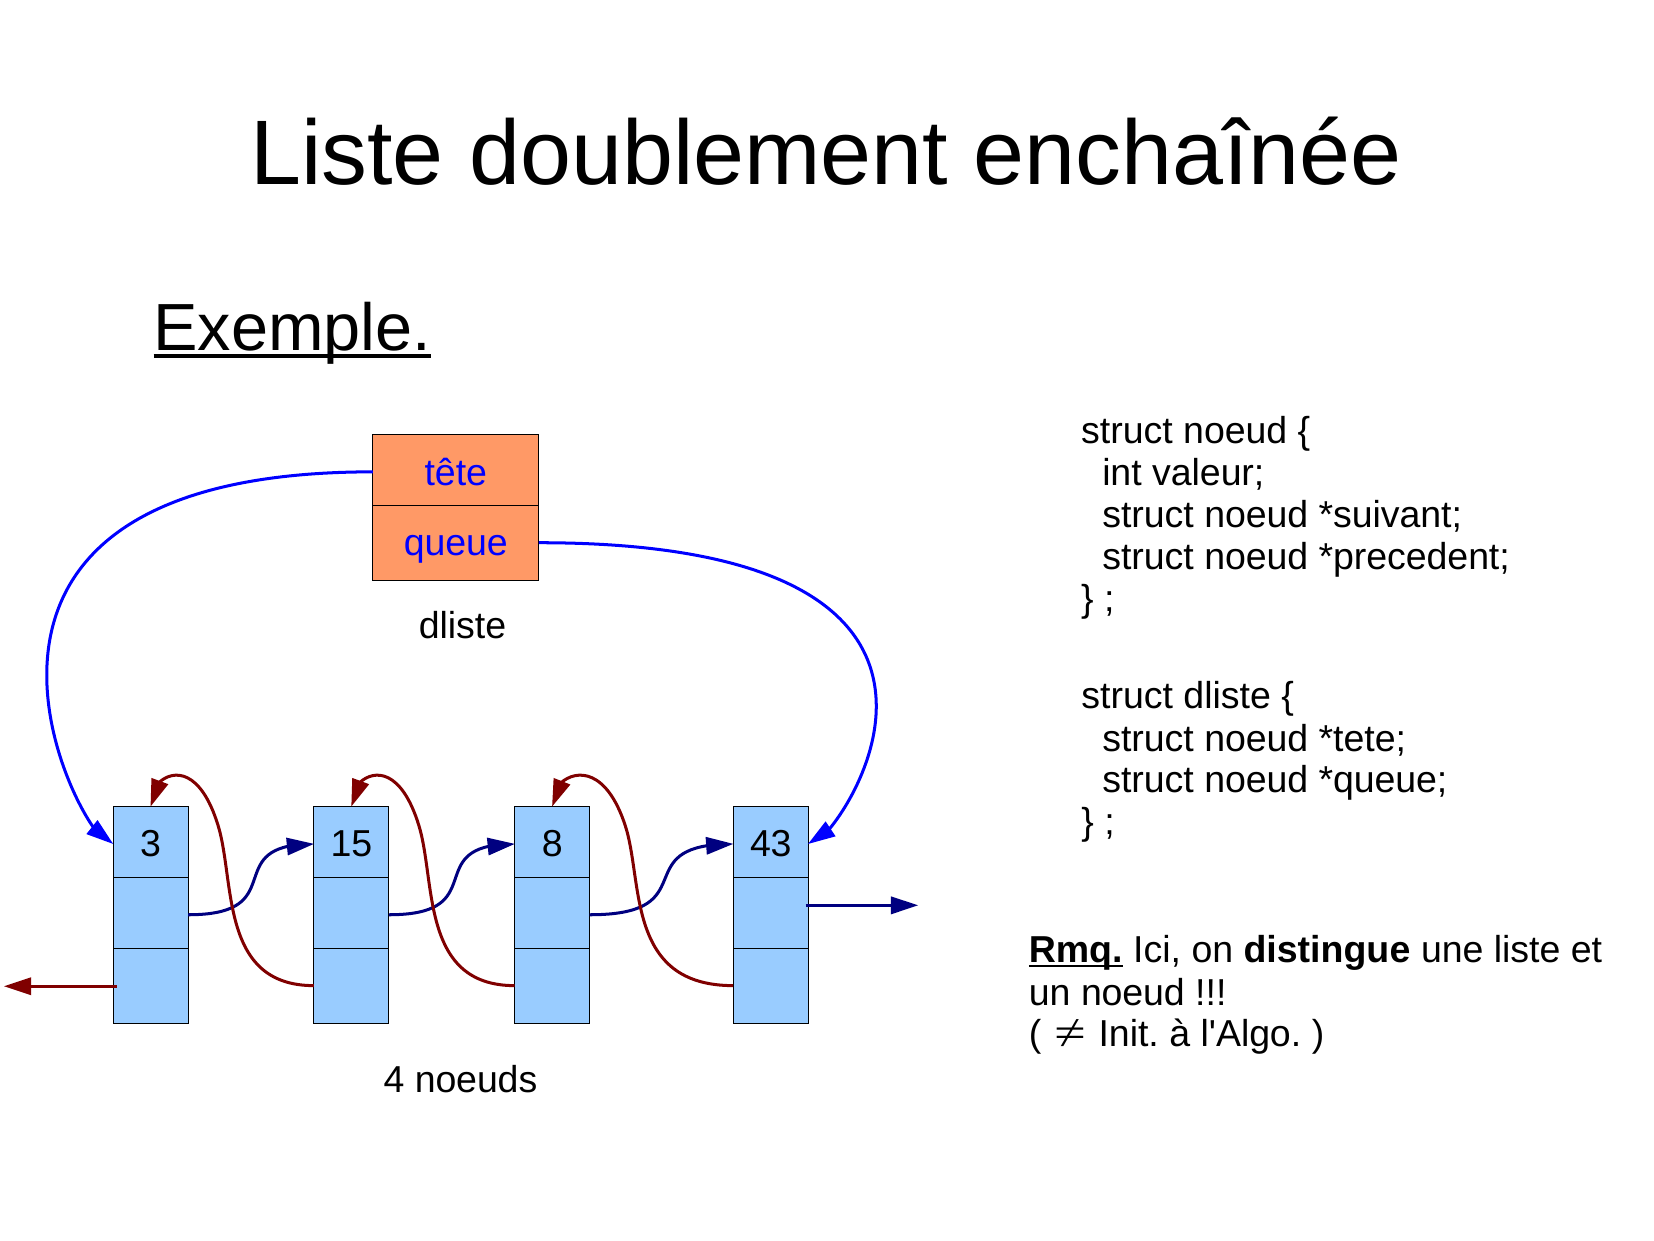

# Liste doublement enchaînée
Exemple.
 struct noeud {
 int valeur;
 struct noeud *suivant;
 struct noeud *precedent;
 } ;
tête
queue
dliste
 struct dliste {
 struct noeud *tete;
 struct noeud *queue;
 } ;
3
15
8
43
Rmq. Ici, on distingue une liste et un noeud !!!
( ¹ Init. à l'Algo. )
4 noeuds